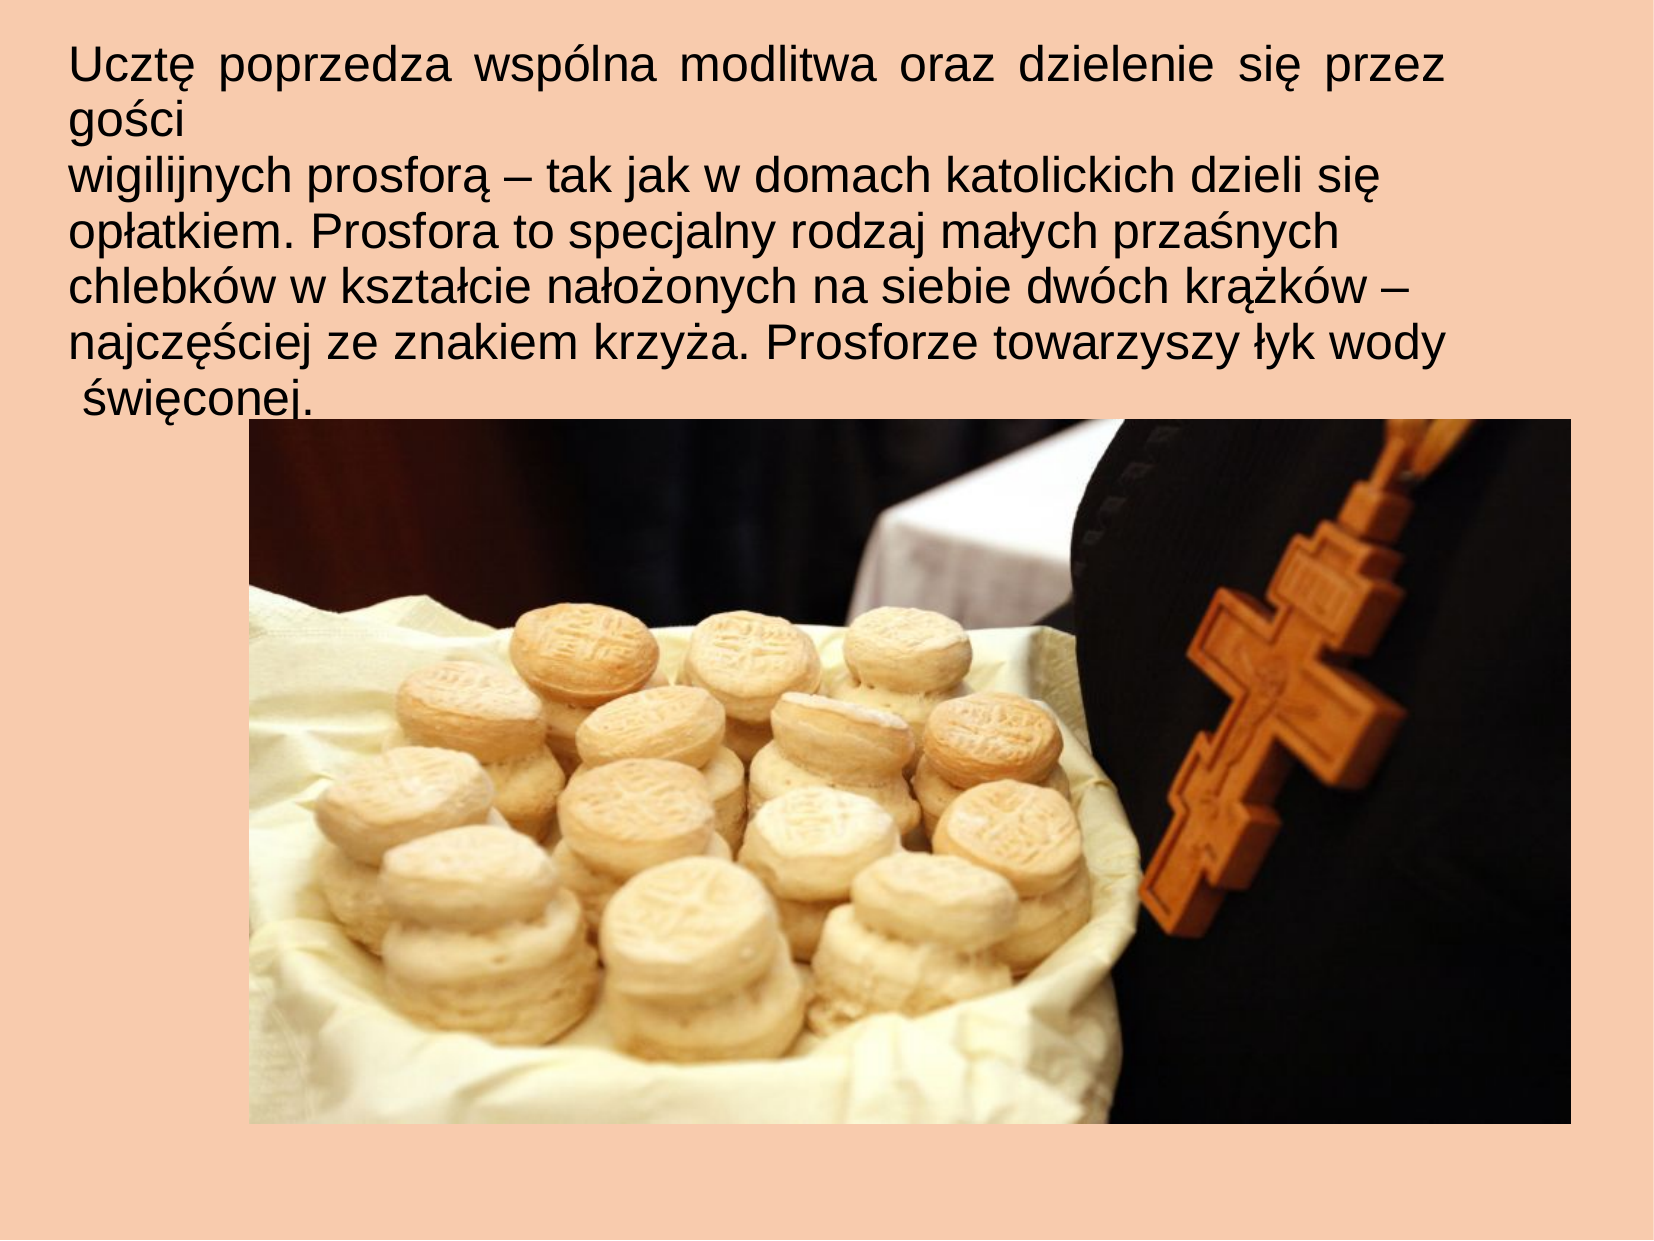

Ucztę poprzedza wspólna modlitwa oraz dzielenie się przez gości
wigilijnych prosforą – tak jak w domach katolickich dzieli się
opłatkiem. Prosfora to specjalny rodzaj małych przaśnych
chlebków w kształcie nałożonych na siebie dwóch krążków –
najczęściej ze znakiem krzyża. Prosforze towarzyszy łyk wody
 święconej.